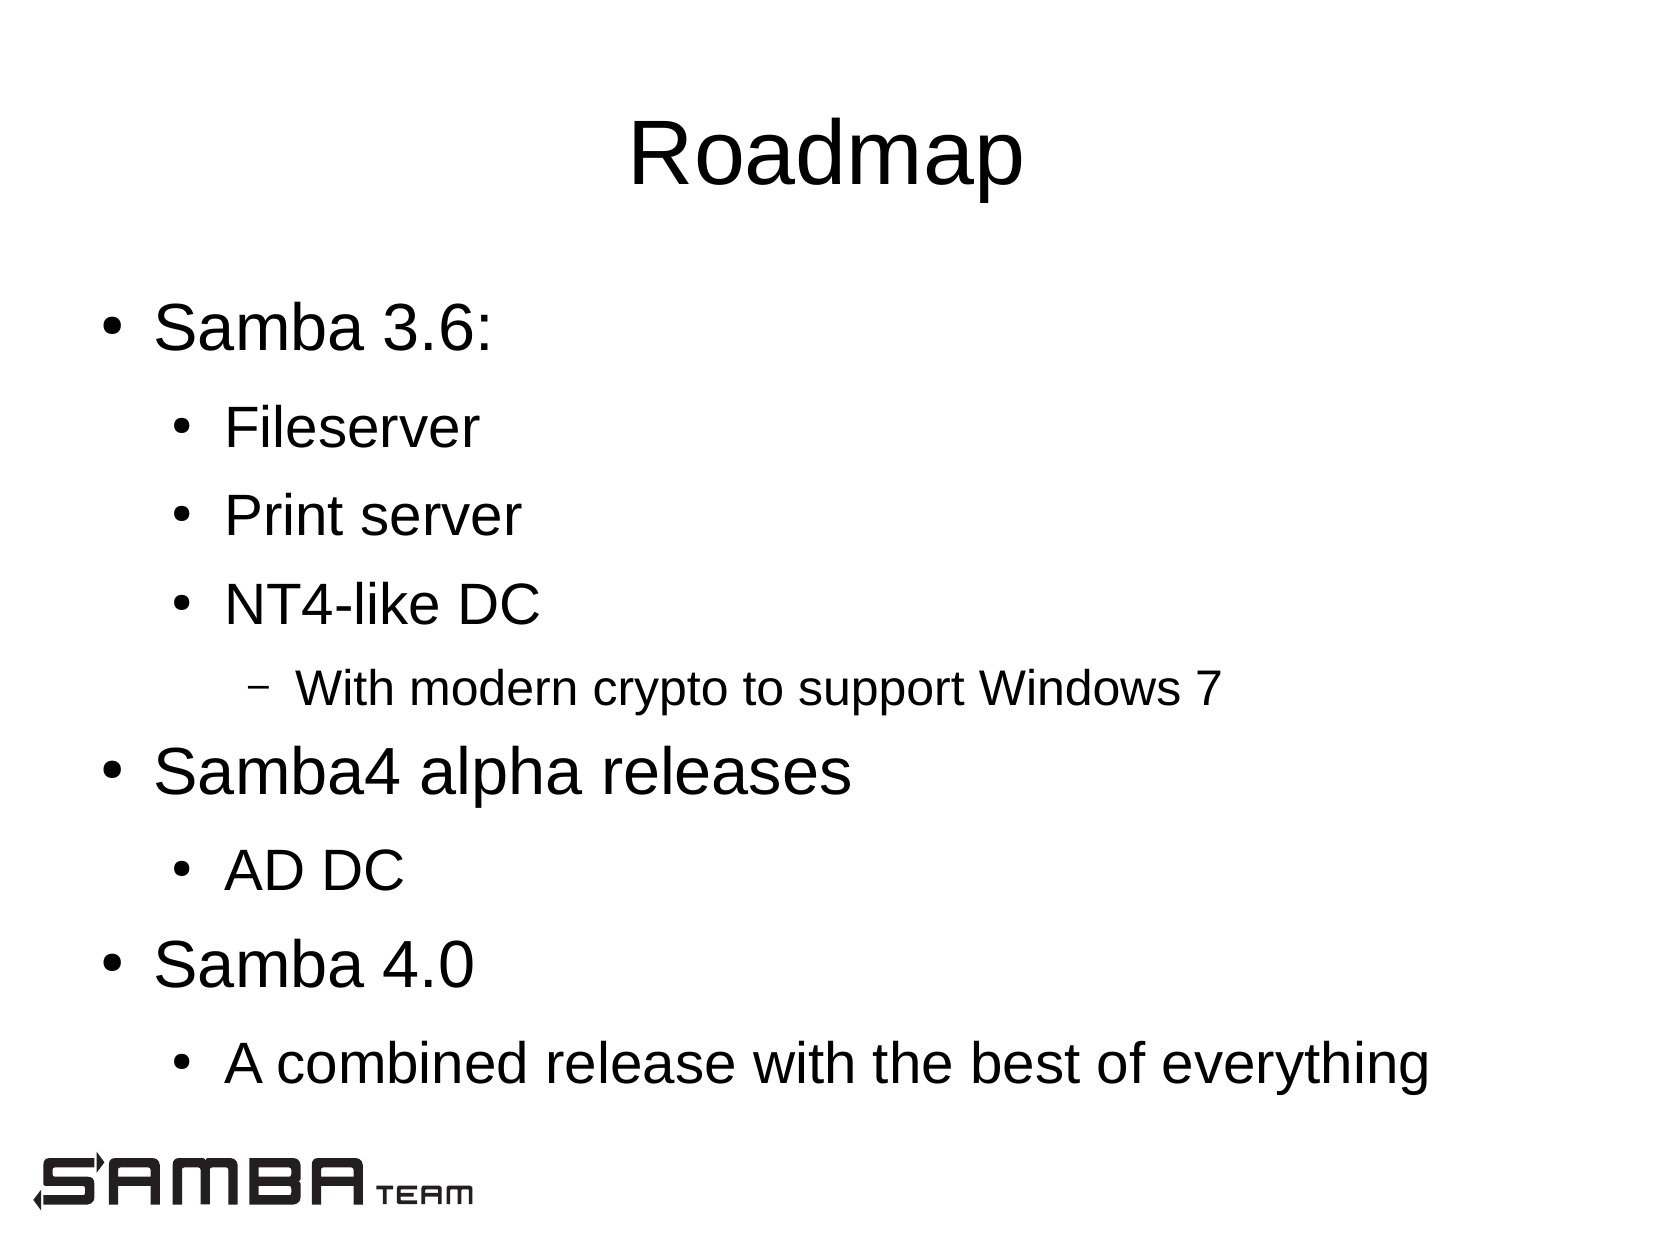

# Roadmap
Samba 3.6:
Fileserver
Print server
NT4-like DC
With modern crypto to support Windows 7
Samba4 alpha releases
AD DC
Samba 4.0
A combined release with the best of everything